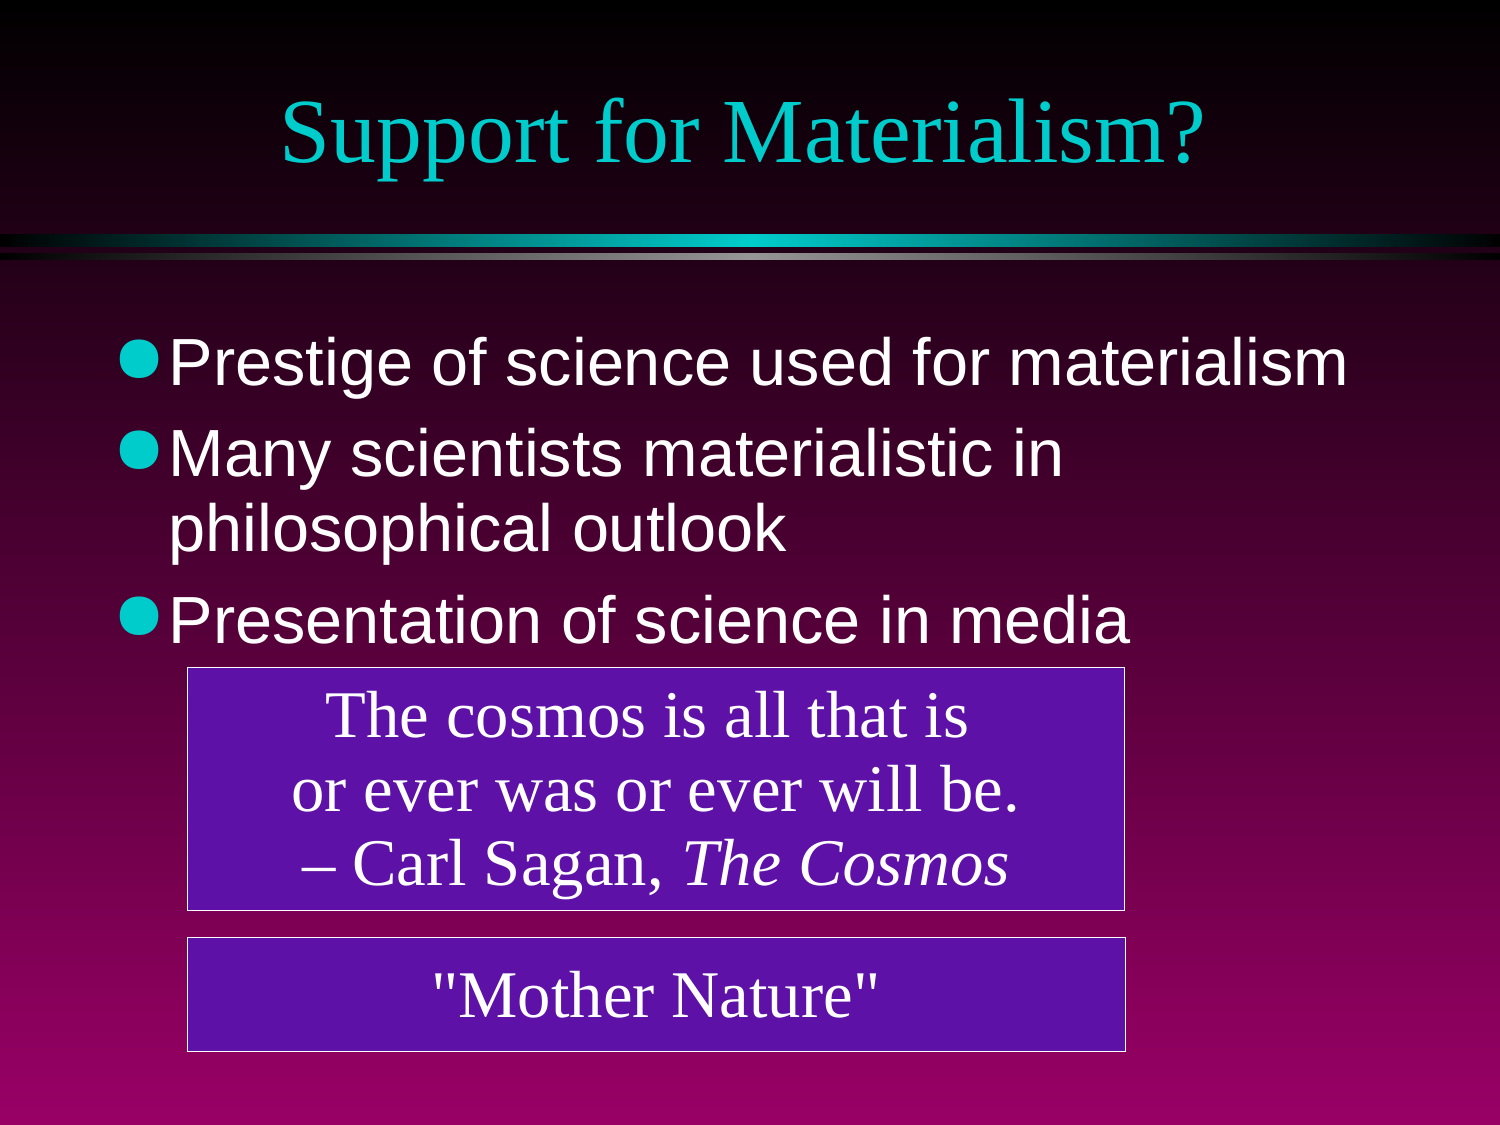

# Support for Materialism?
Prestige of science used for materialism
Many scientists materialistic in philosophical outlook
Presentation of science in media
The cosmos is all that is
or ever was or ever will be.
– Carl Sagan, The Cosmos
"Mother Nature"